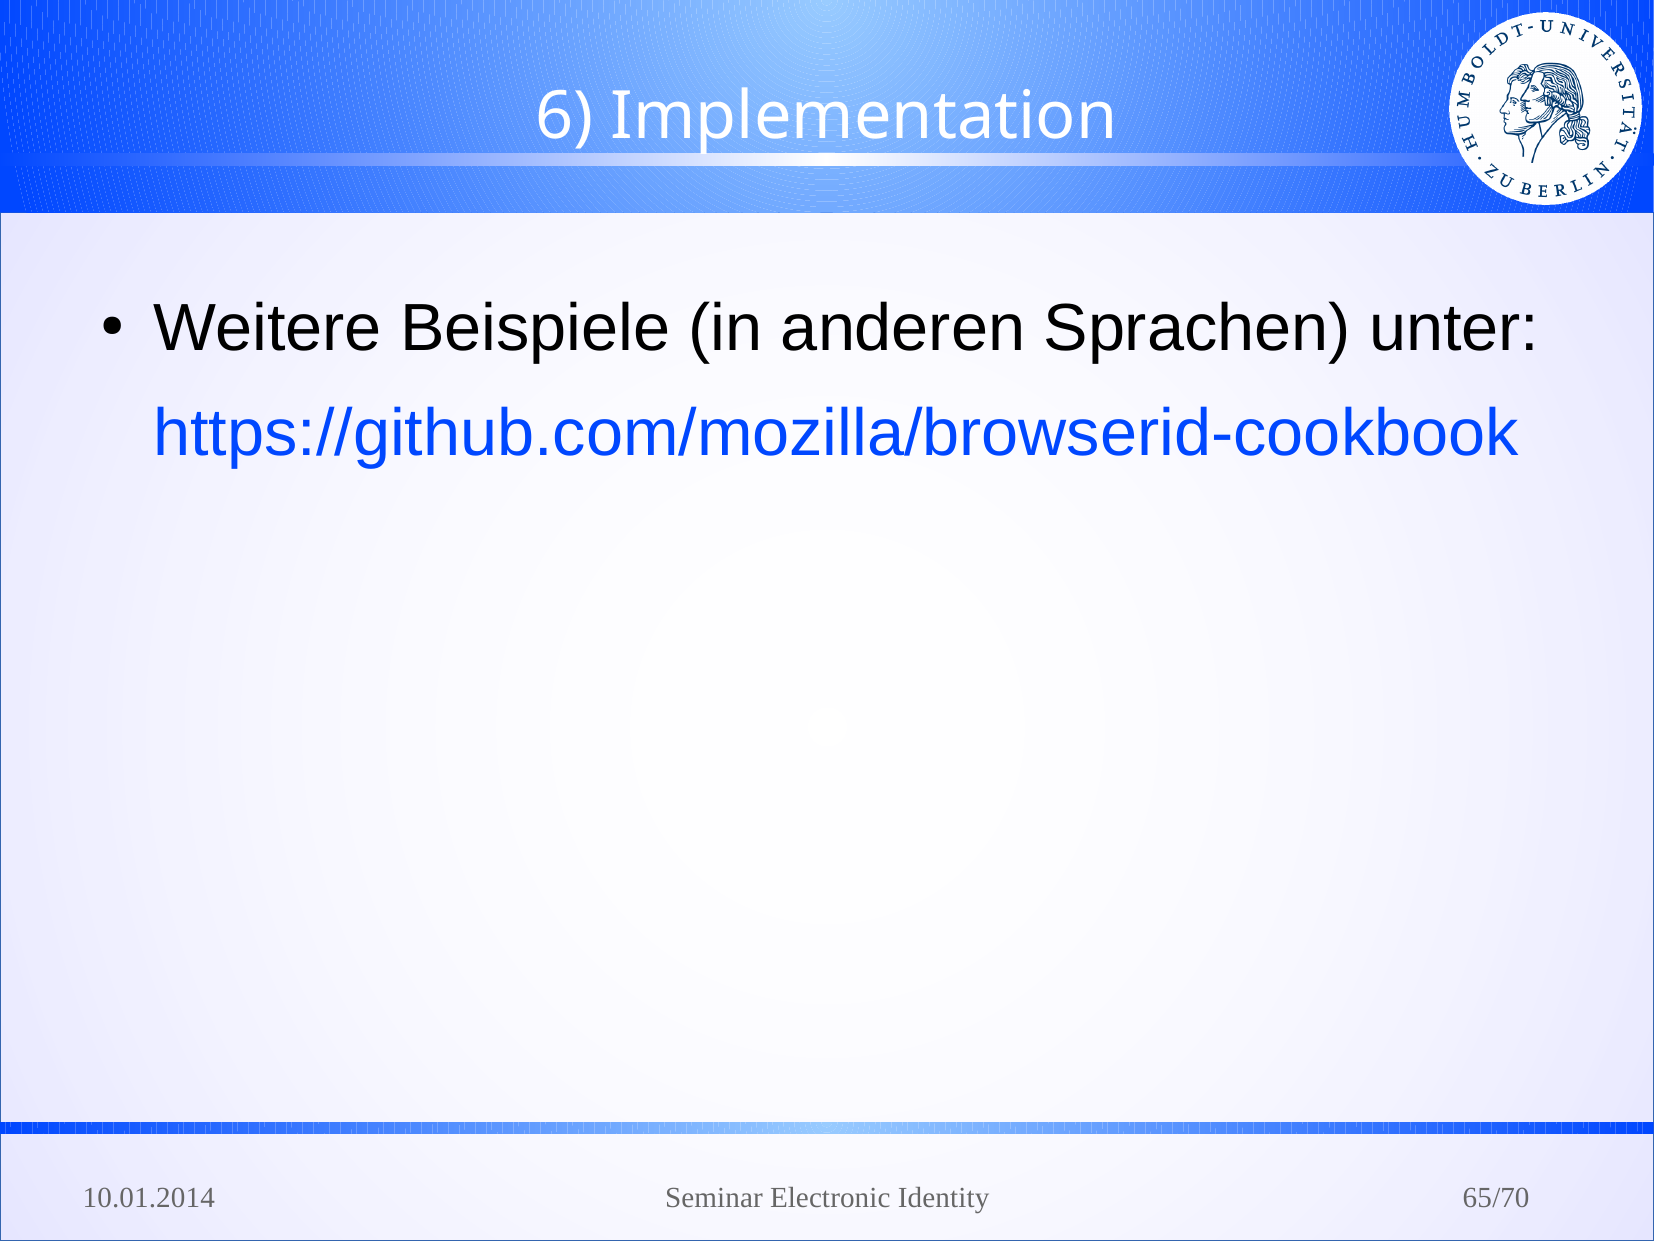

# 6) Implementation
Weitere Beispiele (in anderen Sprachen) unter:
https://github.com/mozilla/browserid-cookbook
10.01.2014
Seminar Electronic Identity